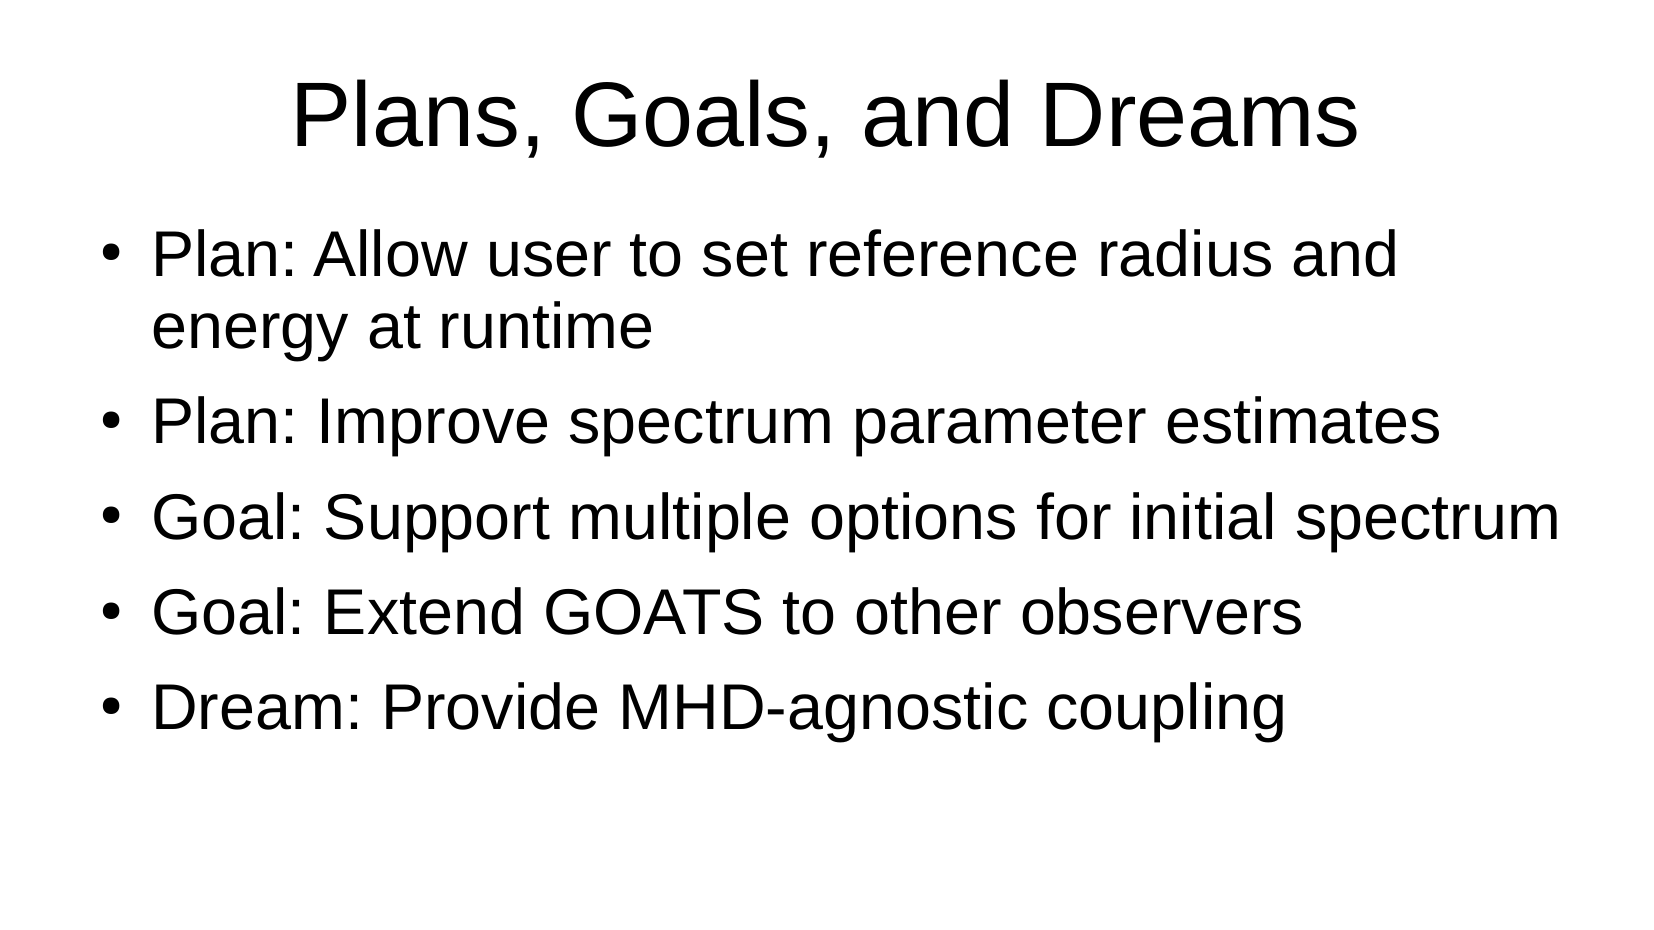

# Plans, Goals, and Dreams
Plan: Allow user to set reference radius and energy at runtime
Plan: Improve spectrum parameter estimates
Goal: Support multiple options for initial spectrum
Goal: Extend GOATS to other observers
Dream: Provide MHD-agnostic coupling